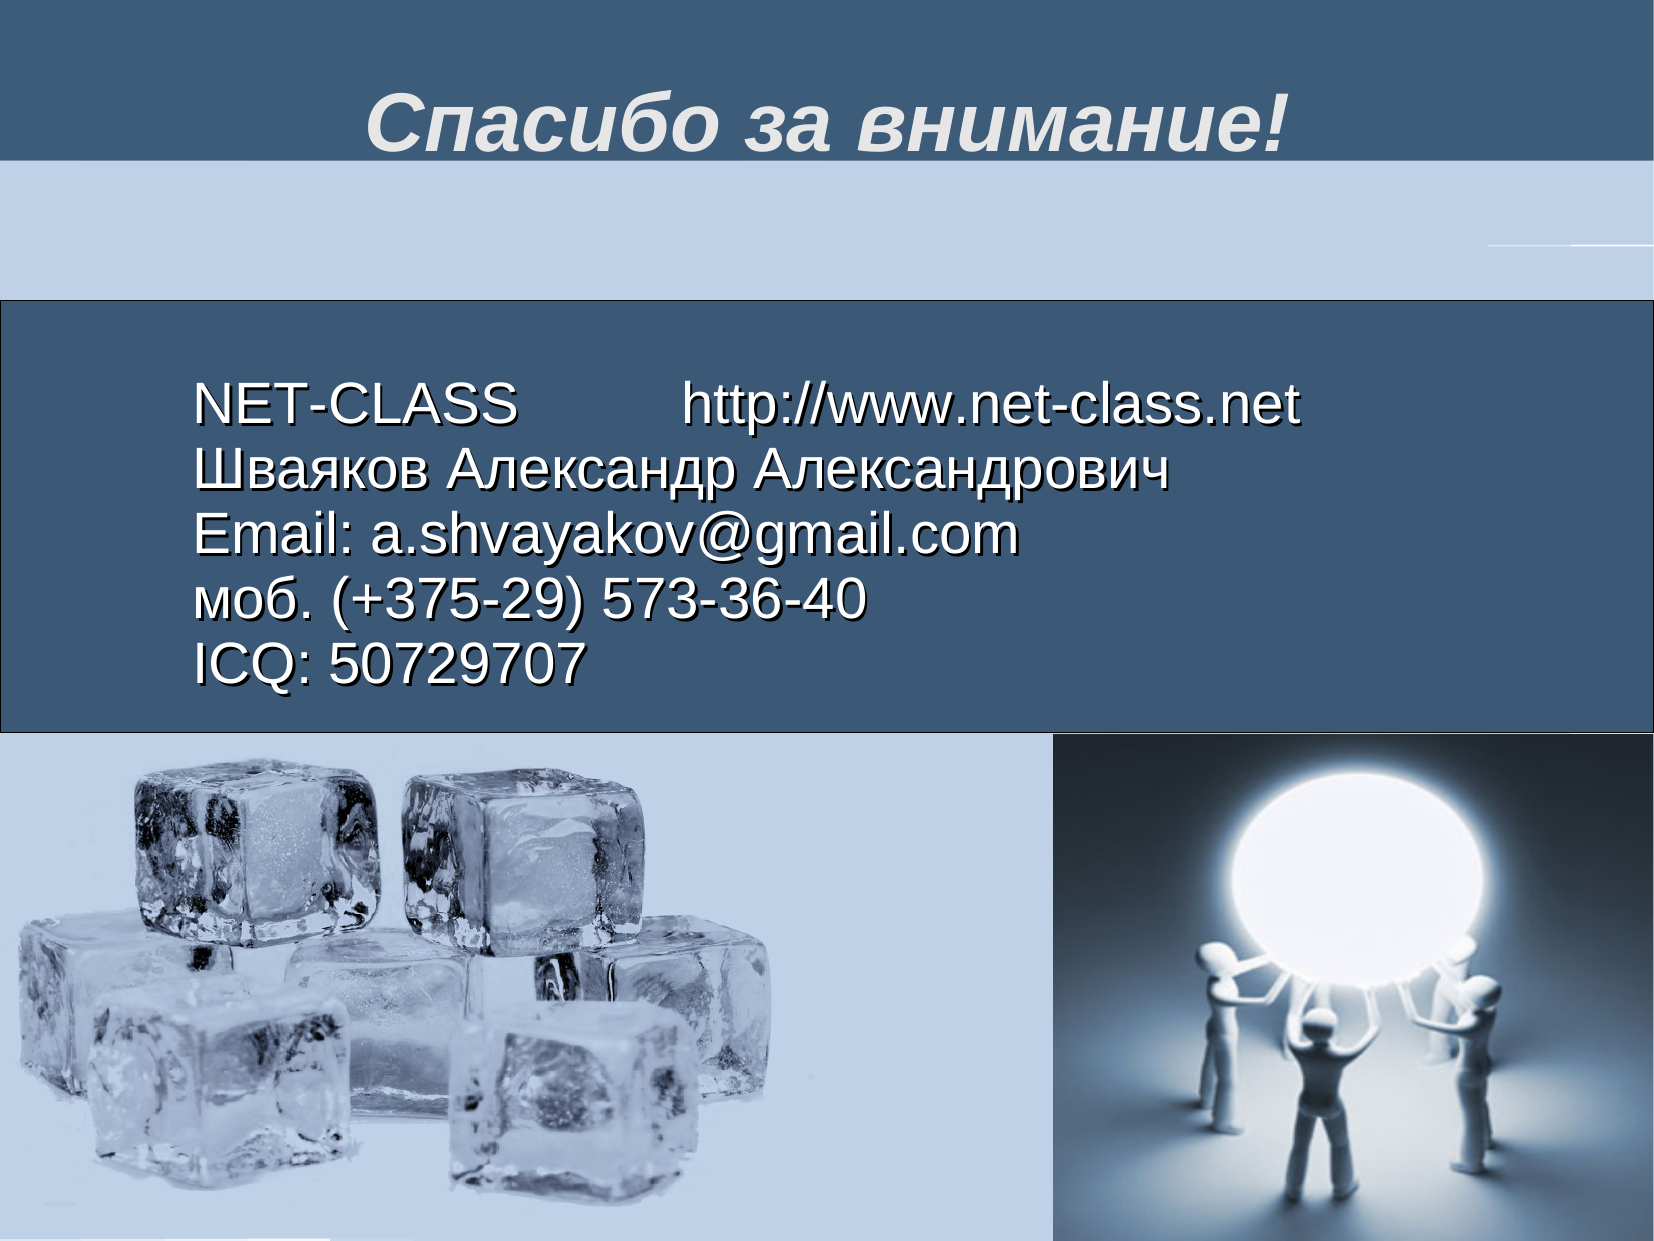

# Спасибо за внимание!
NET-CLASS http://www.net-class.net
Шваяков Александр Александрович
Email: a.shvayakov@gmail.com
моб. (+375-29) 573-36-40
ICQ: 50729707